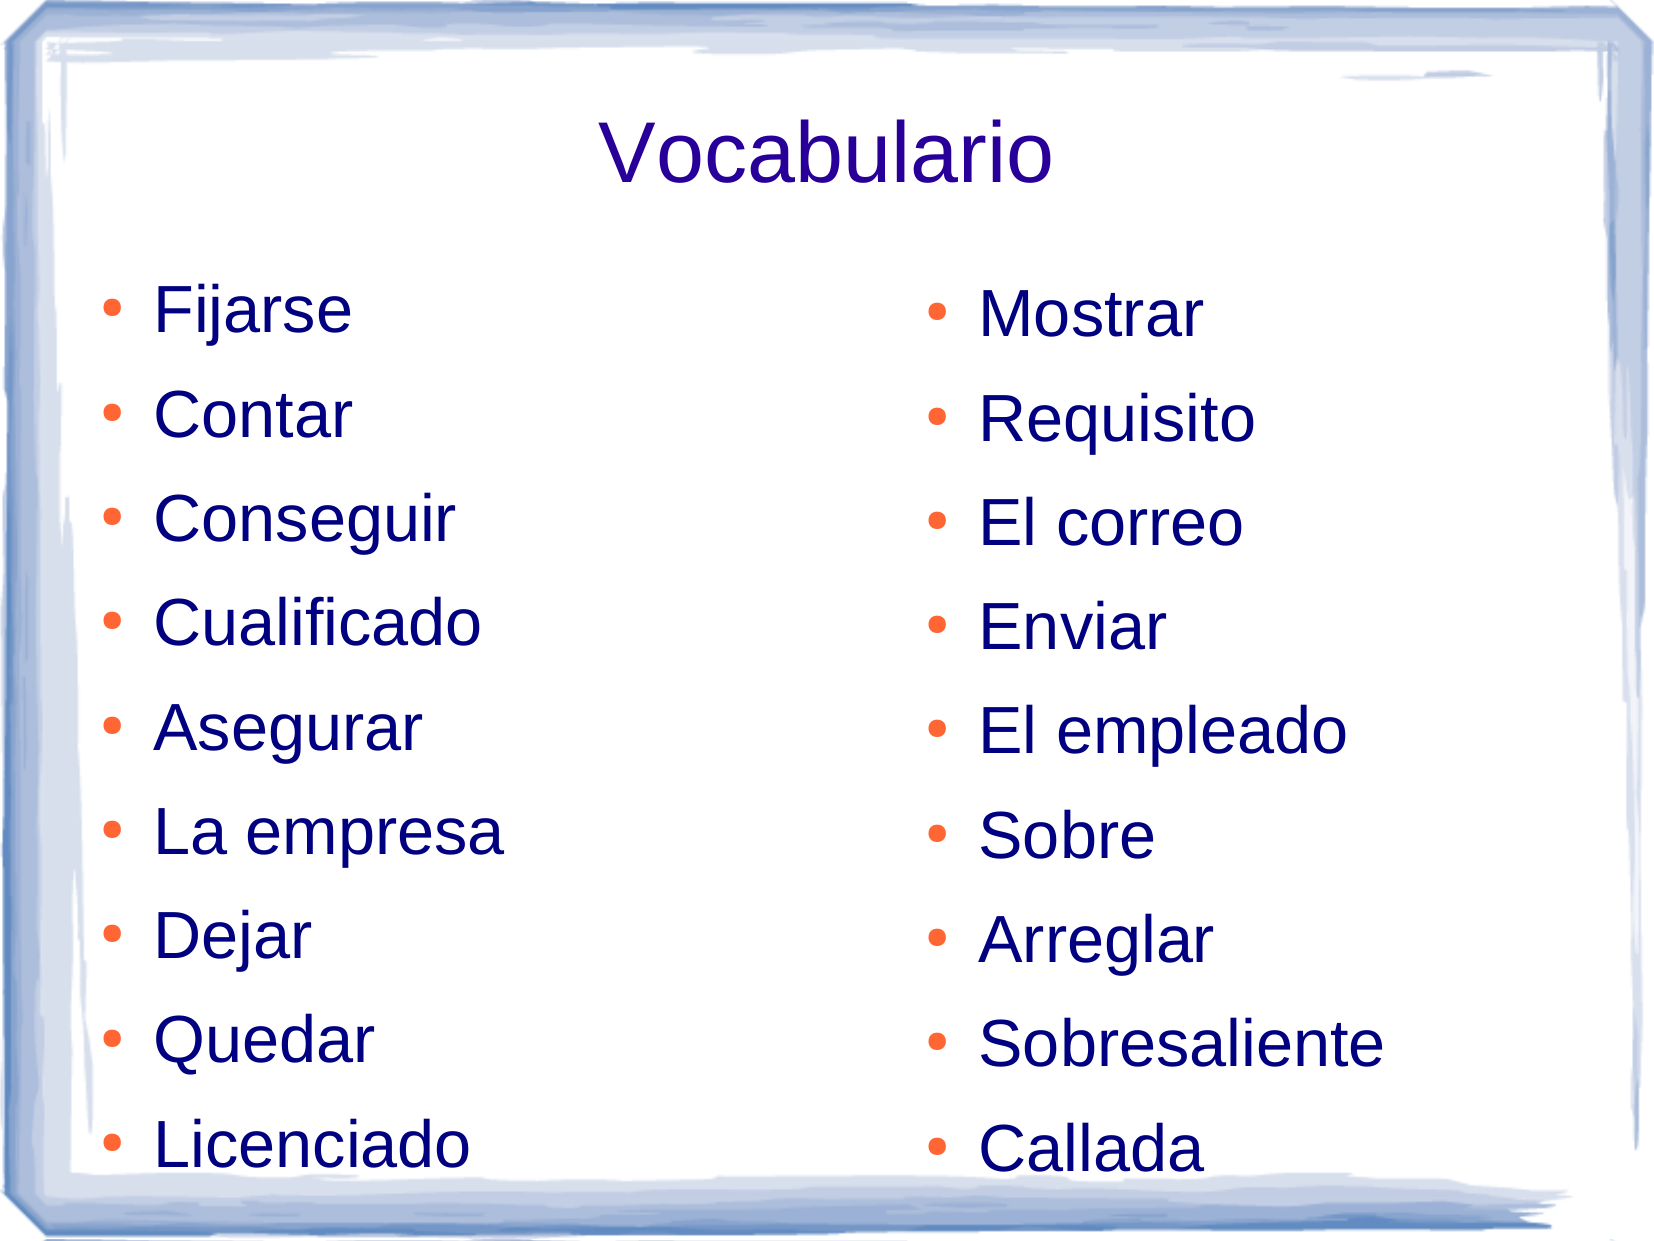

# Vocabulario
Fijarse
Contar
Conseguir
Cualificado
Asegurar
La empresa
Dejar
Quedar
Licenciado
Mostrar
Requisito
El correo
Enviar
El empleado
Sobre
Arreglar
Sobresaliente
Callada